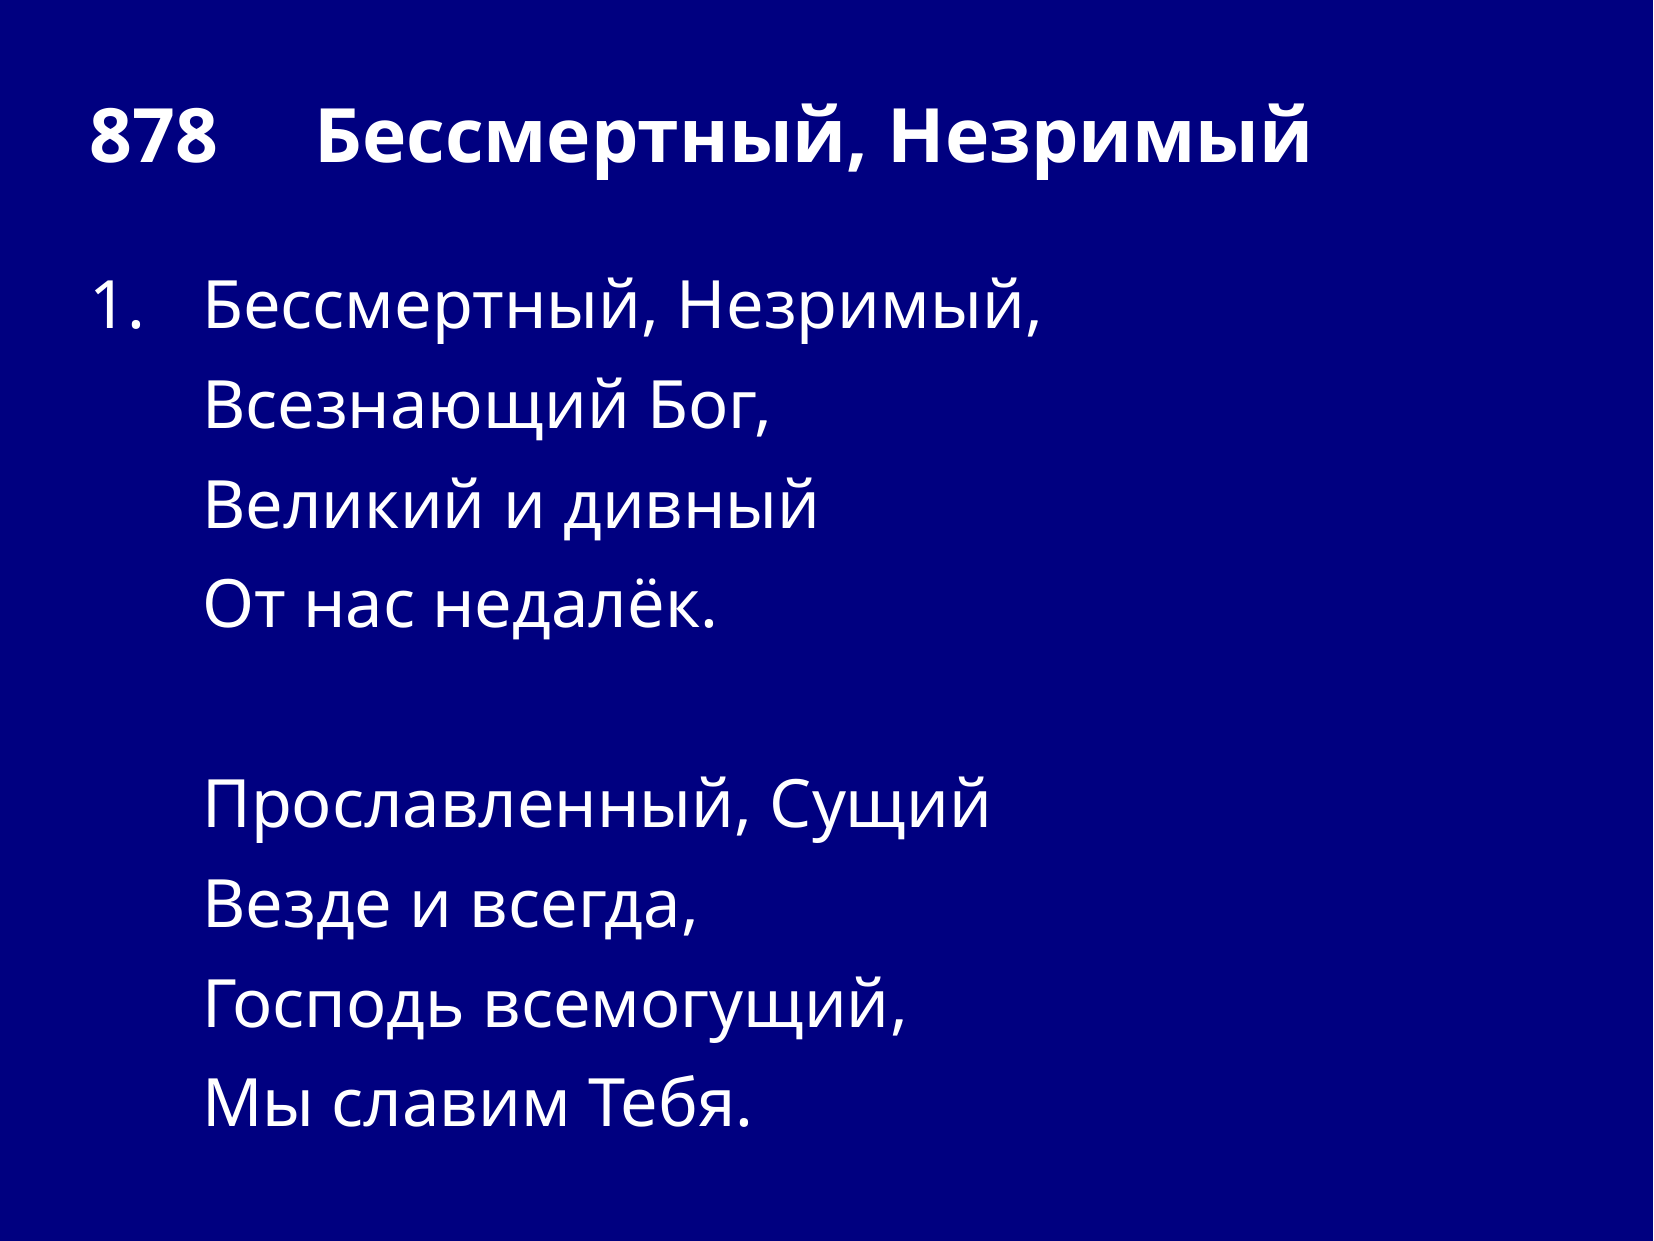

878	Бессмертный, Незримый
1.	Бессмертный, Незримый,
	Всезнающий Бог,
	Великий и дивный
	От нас недалёк.
	Прославленный, Сущий
	Везде и всегда,
	Господь всемогущий,
	Мы славим Тебя.